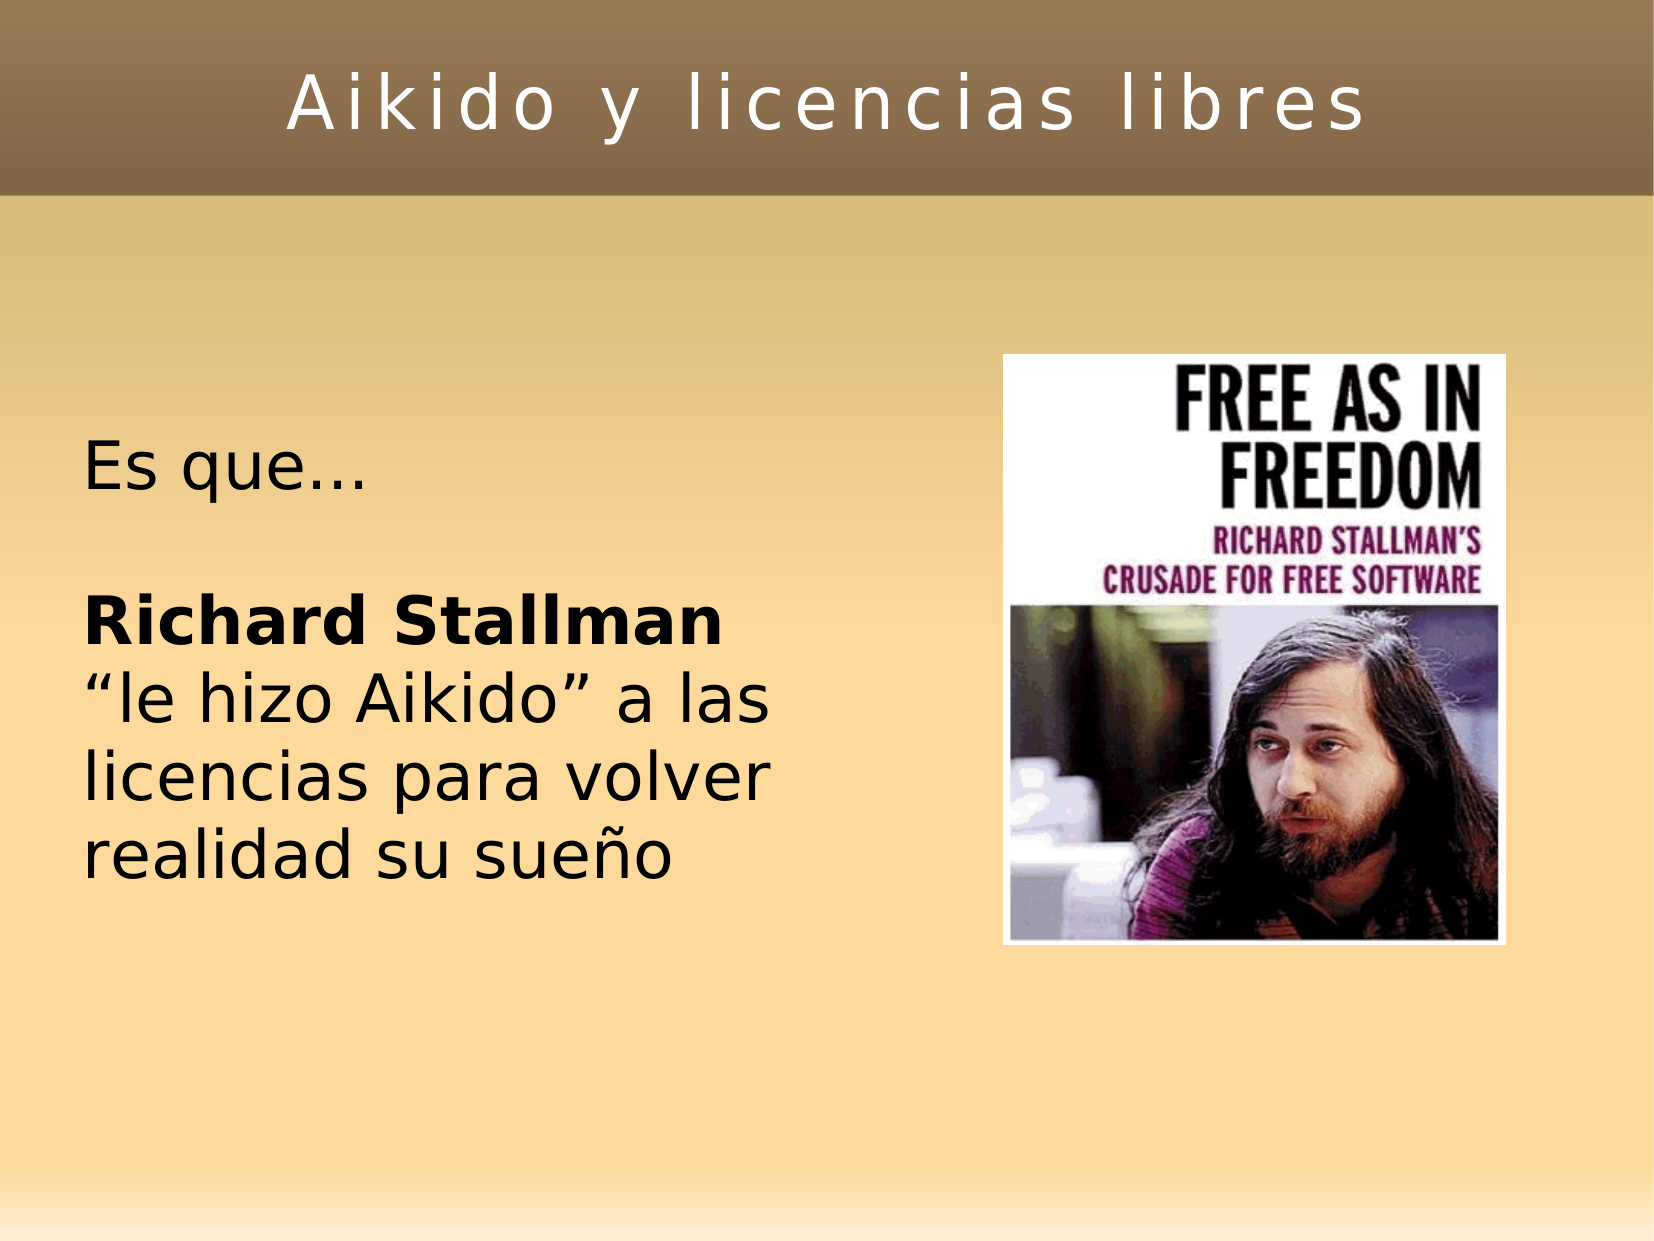

# Aikido y licencias libres
Es que...
Richard Stallman
“le hizo Aikido” a las
licencias para volver
realidad su sueño